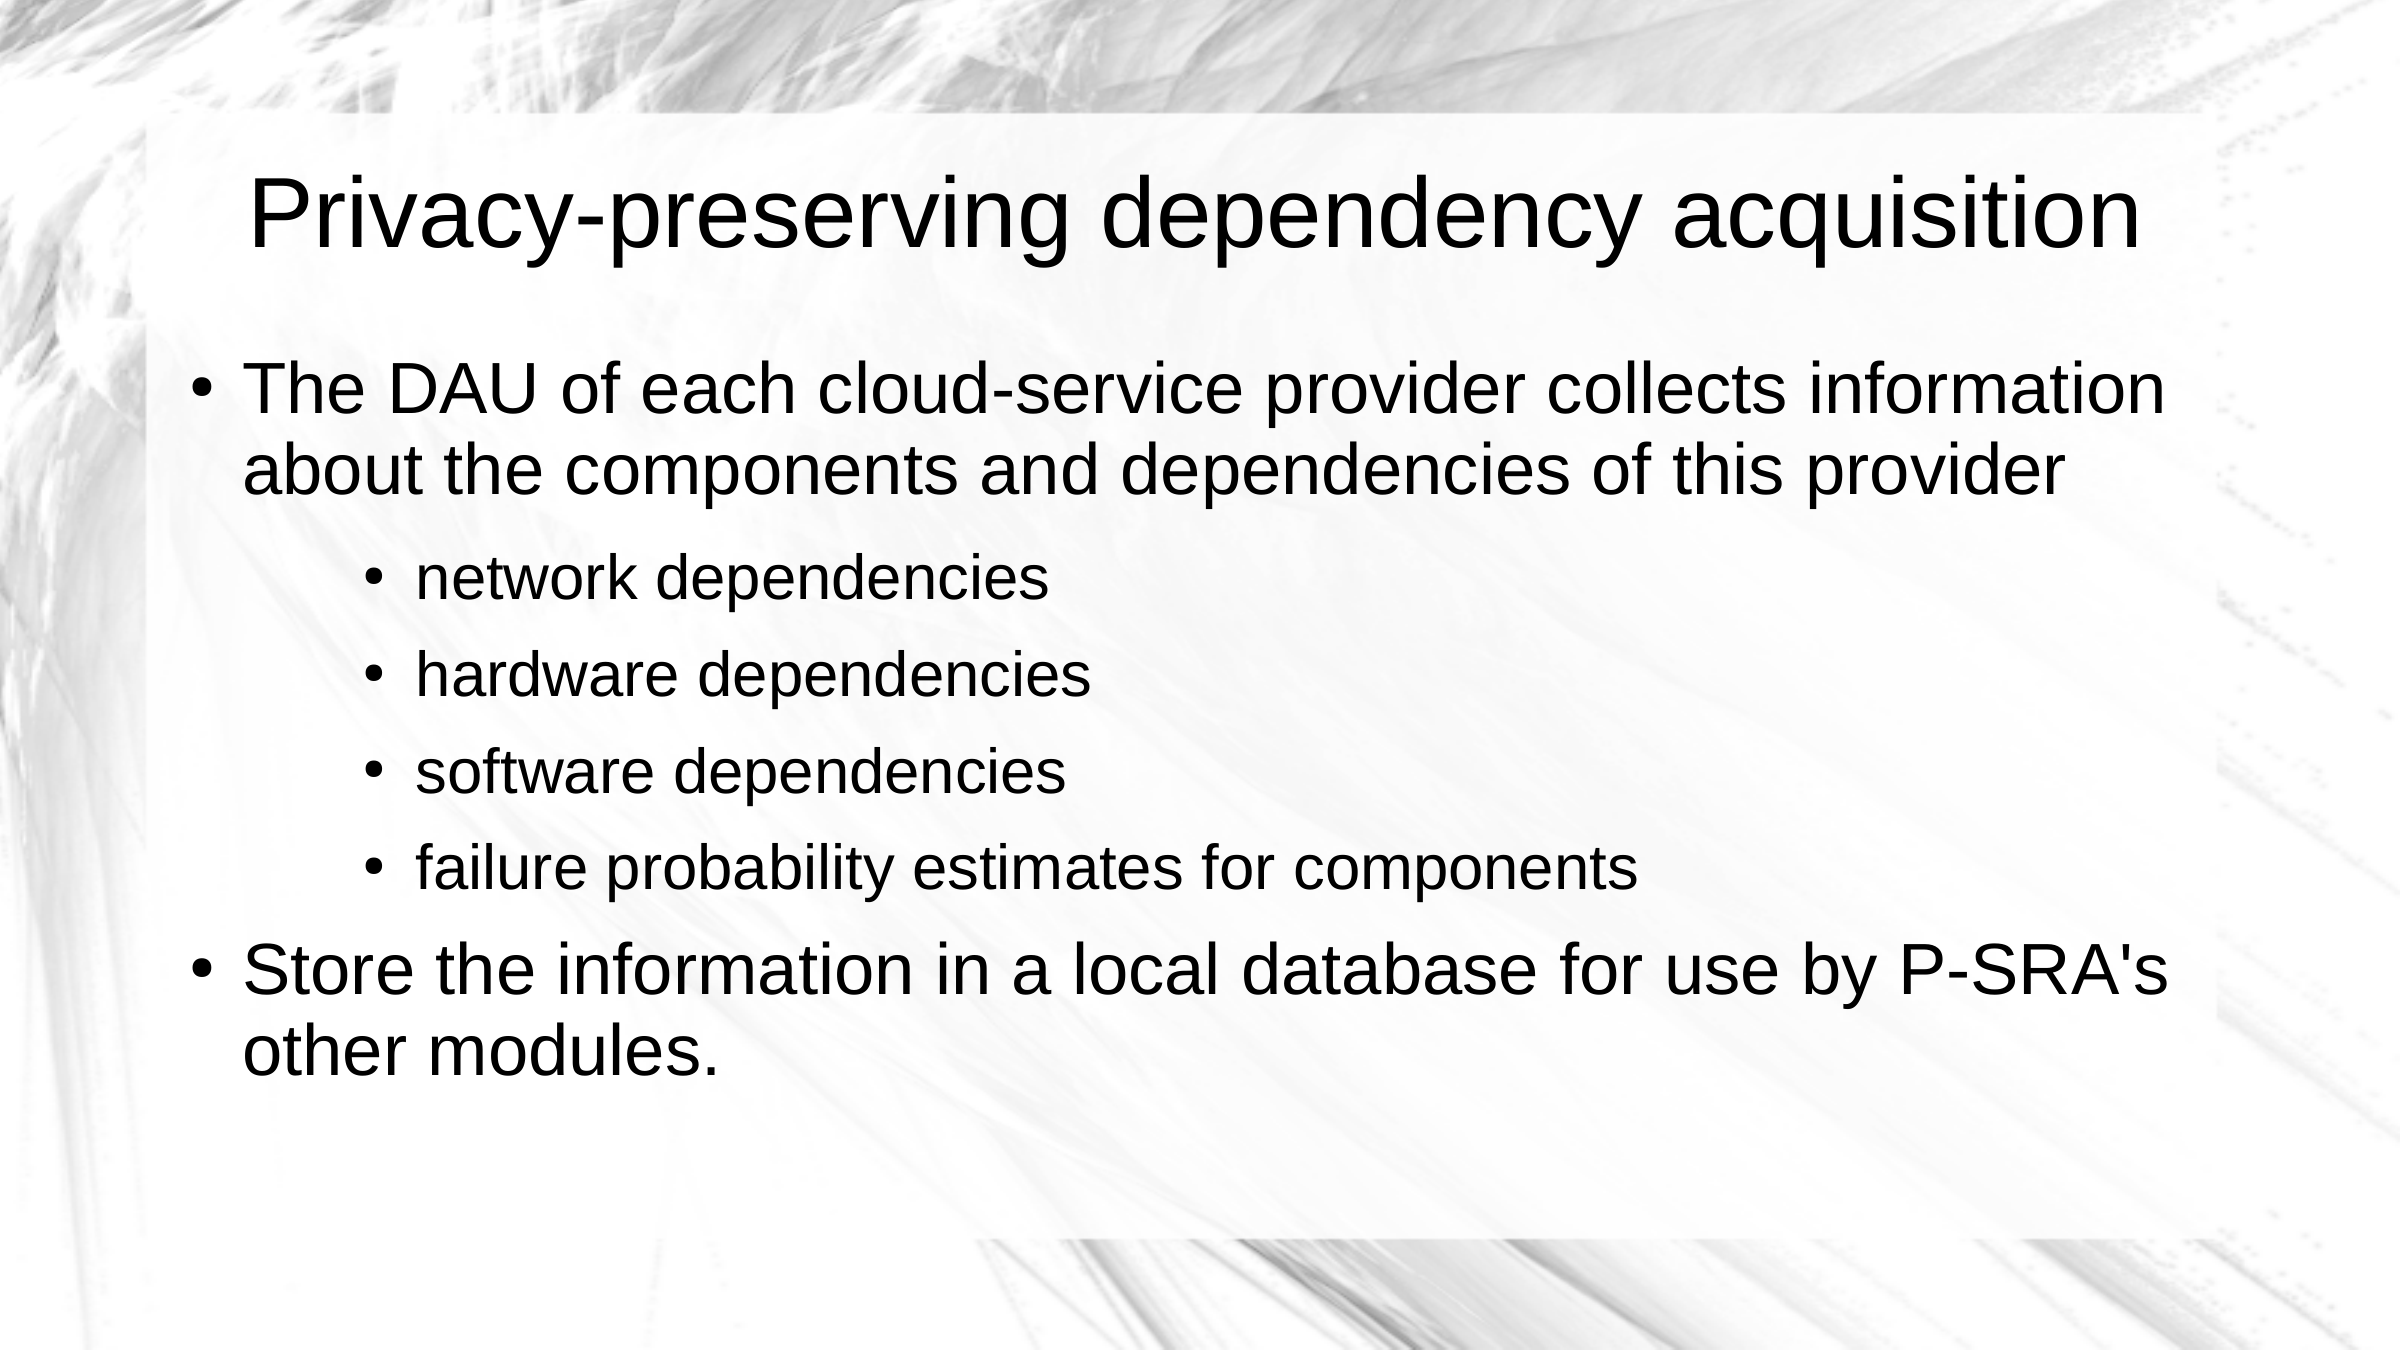

# Privacy-preserving dependency acquisition
The DAU of each cloud-service provider collects information about the components and dependencies of this provider
network dependencies
hardware dependencies
software dependencies
failure probability estimates for components
Store the information in a local database for use by P-SRA's other modules.